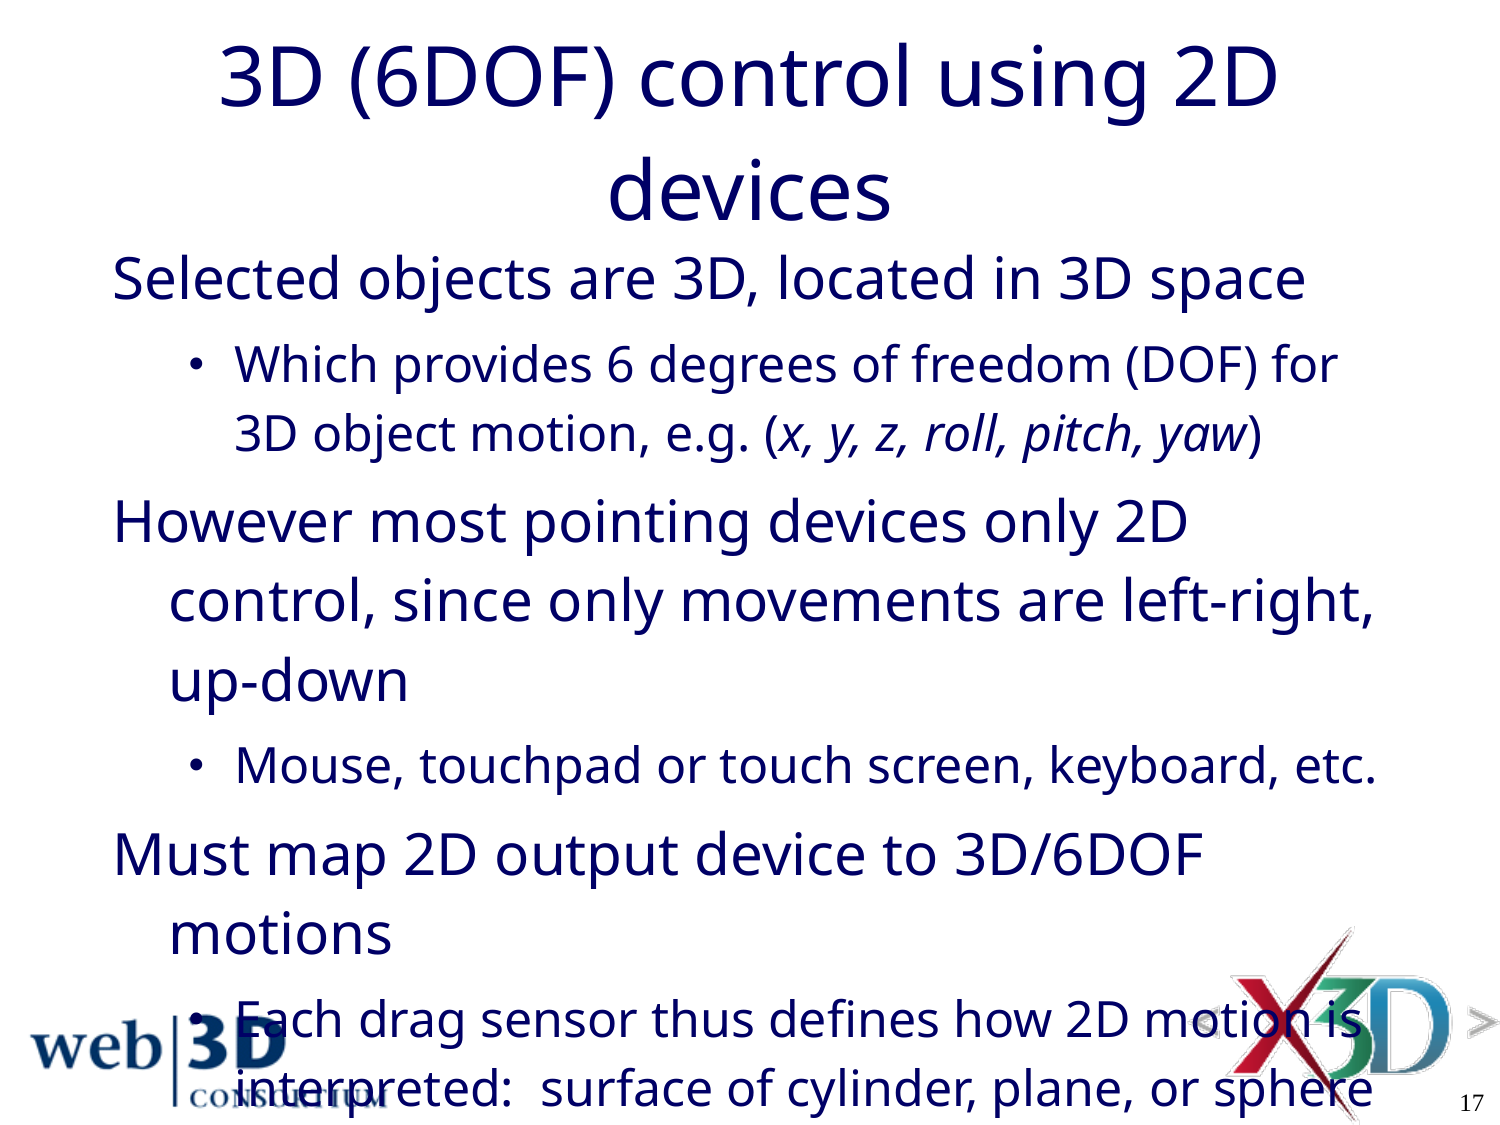

# 3D (6DOF) control using 2D devices
Selected objects are 3D, located in 3D space
Which provides 6 degrees of freedom (DOF) for 3D object motion, e.g. (x, y, z, roll, pitch, yaw)
However most pointing devices only 2D control, since only movements are left-right, up-down
Mouse, touchpad or touch screen, keyboard, etc.
Must map 2D output device to 3D/6DOF motions
Each drag sensor thus defines how 2D motion is interpreted: surface of cylinder, plane, or sphere
Hopefully authored in a manner intuitive to user